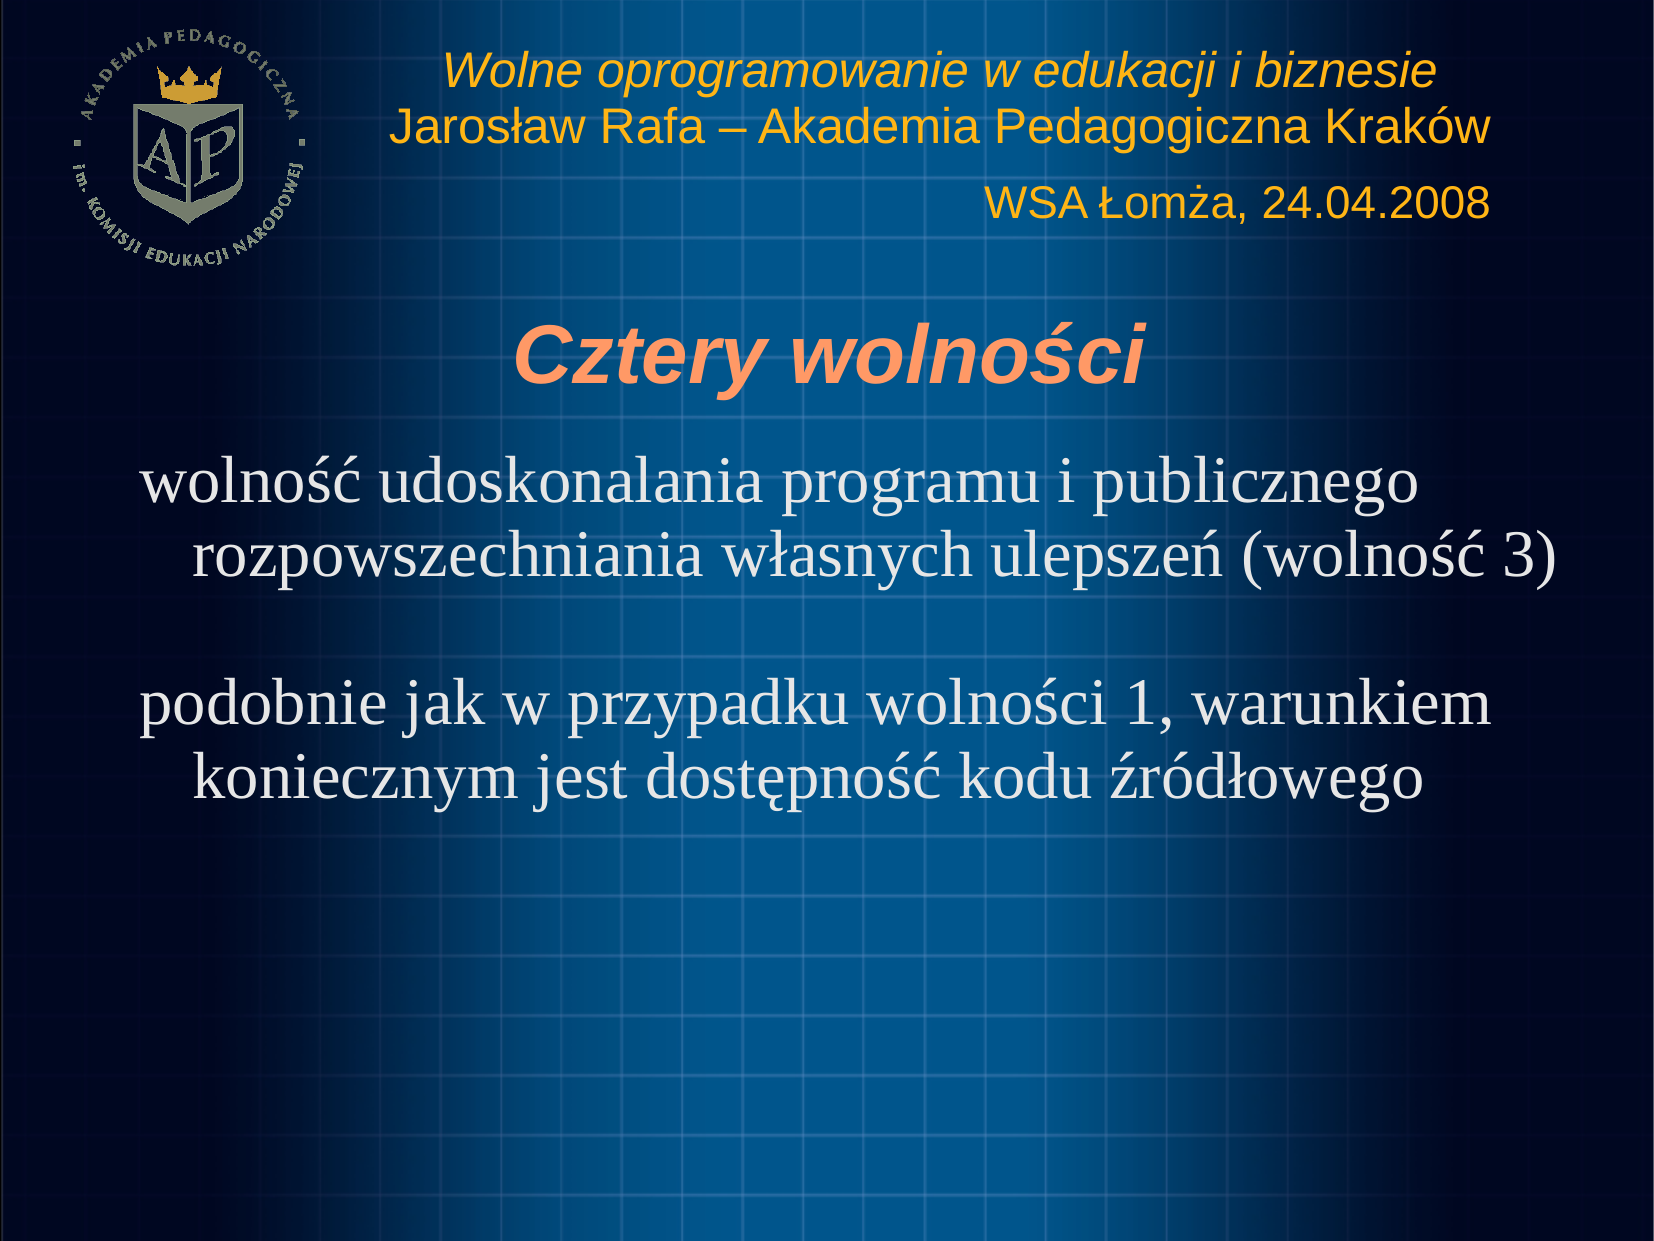

# Cztery wolności
wolność udoskonalania programu i publicznego rozpowszechniania własnych ulepszeń (wolność 3)
podobnie jak w przypadku wolności 1, warunkiem koniecznym jest dostępność kodu źródłowego